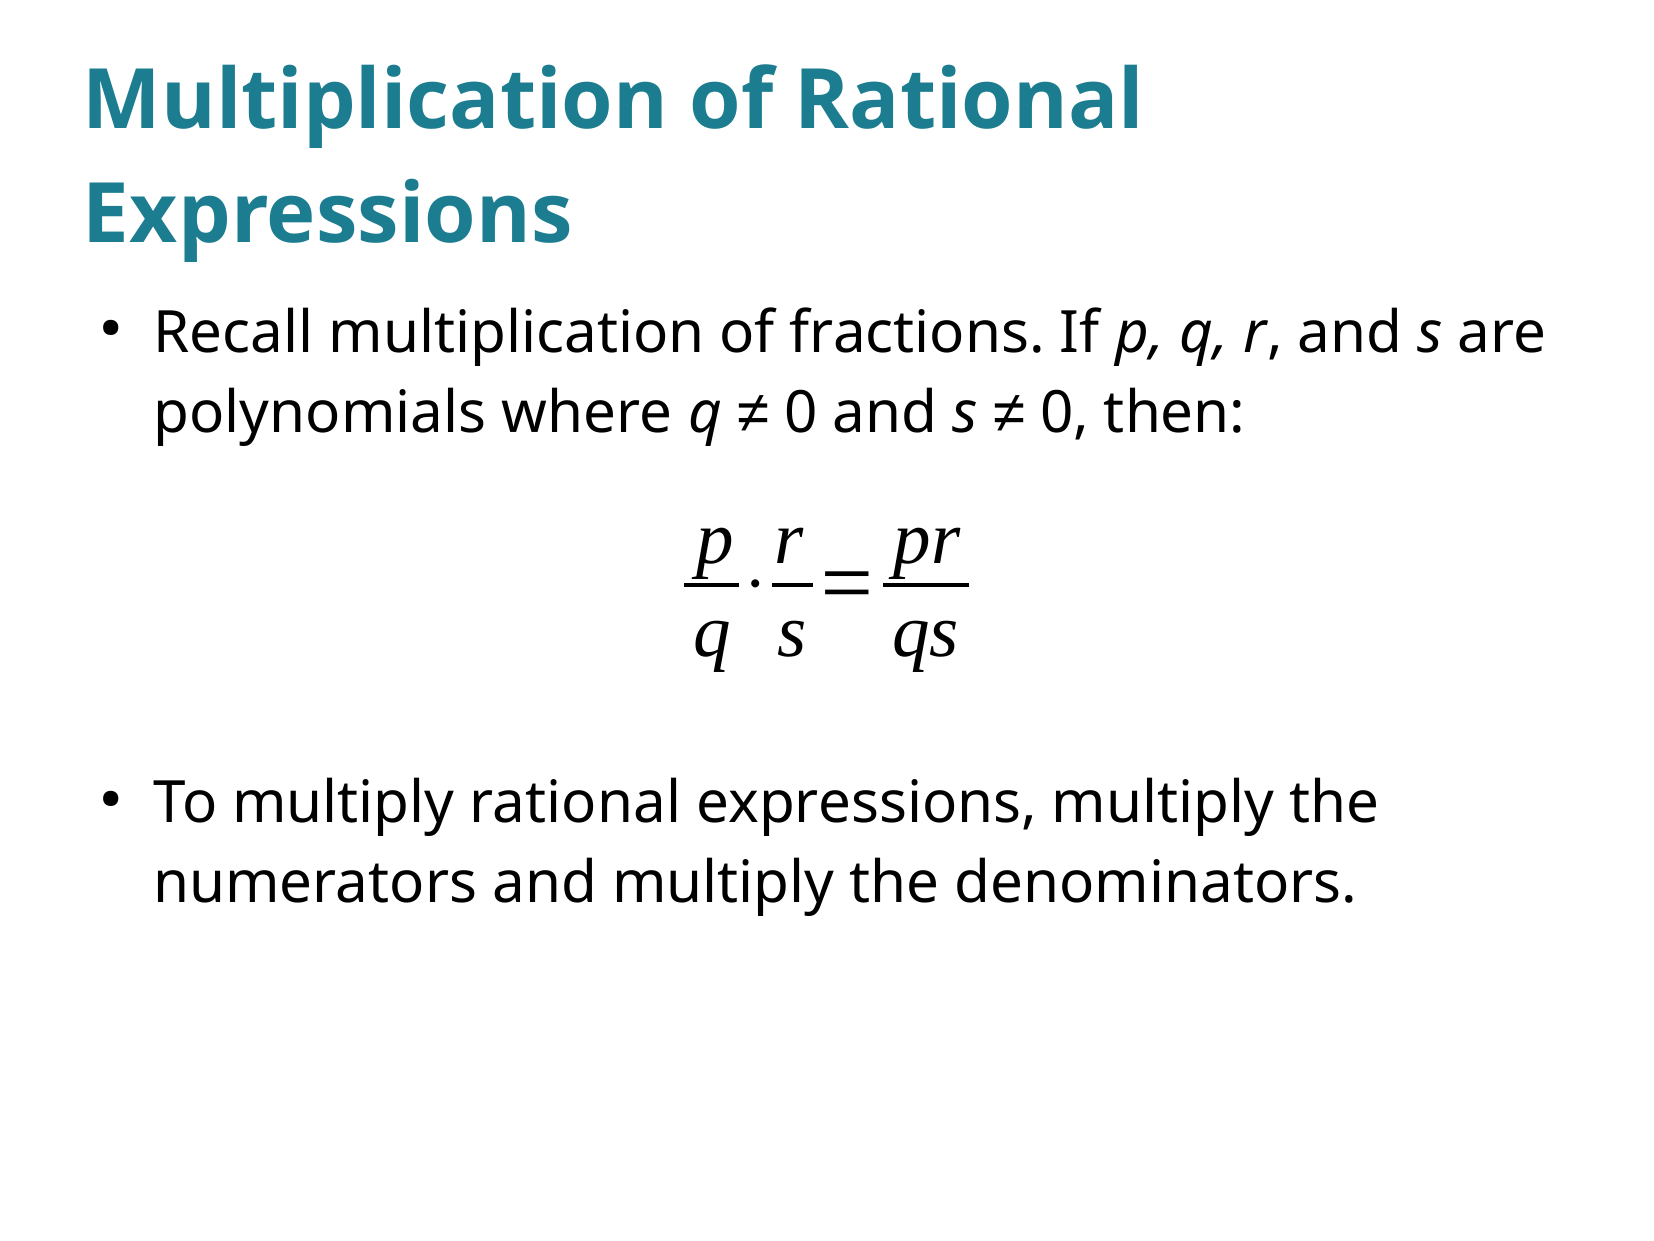

# Multiplication of Rational Expressions
Recall multiplication of fractions. If p, q, r, and s are polynomials where q ≠ 0 and s ≠ 0, then:
To multiply rational expressions, multiply the numerators and multiply the denominators.